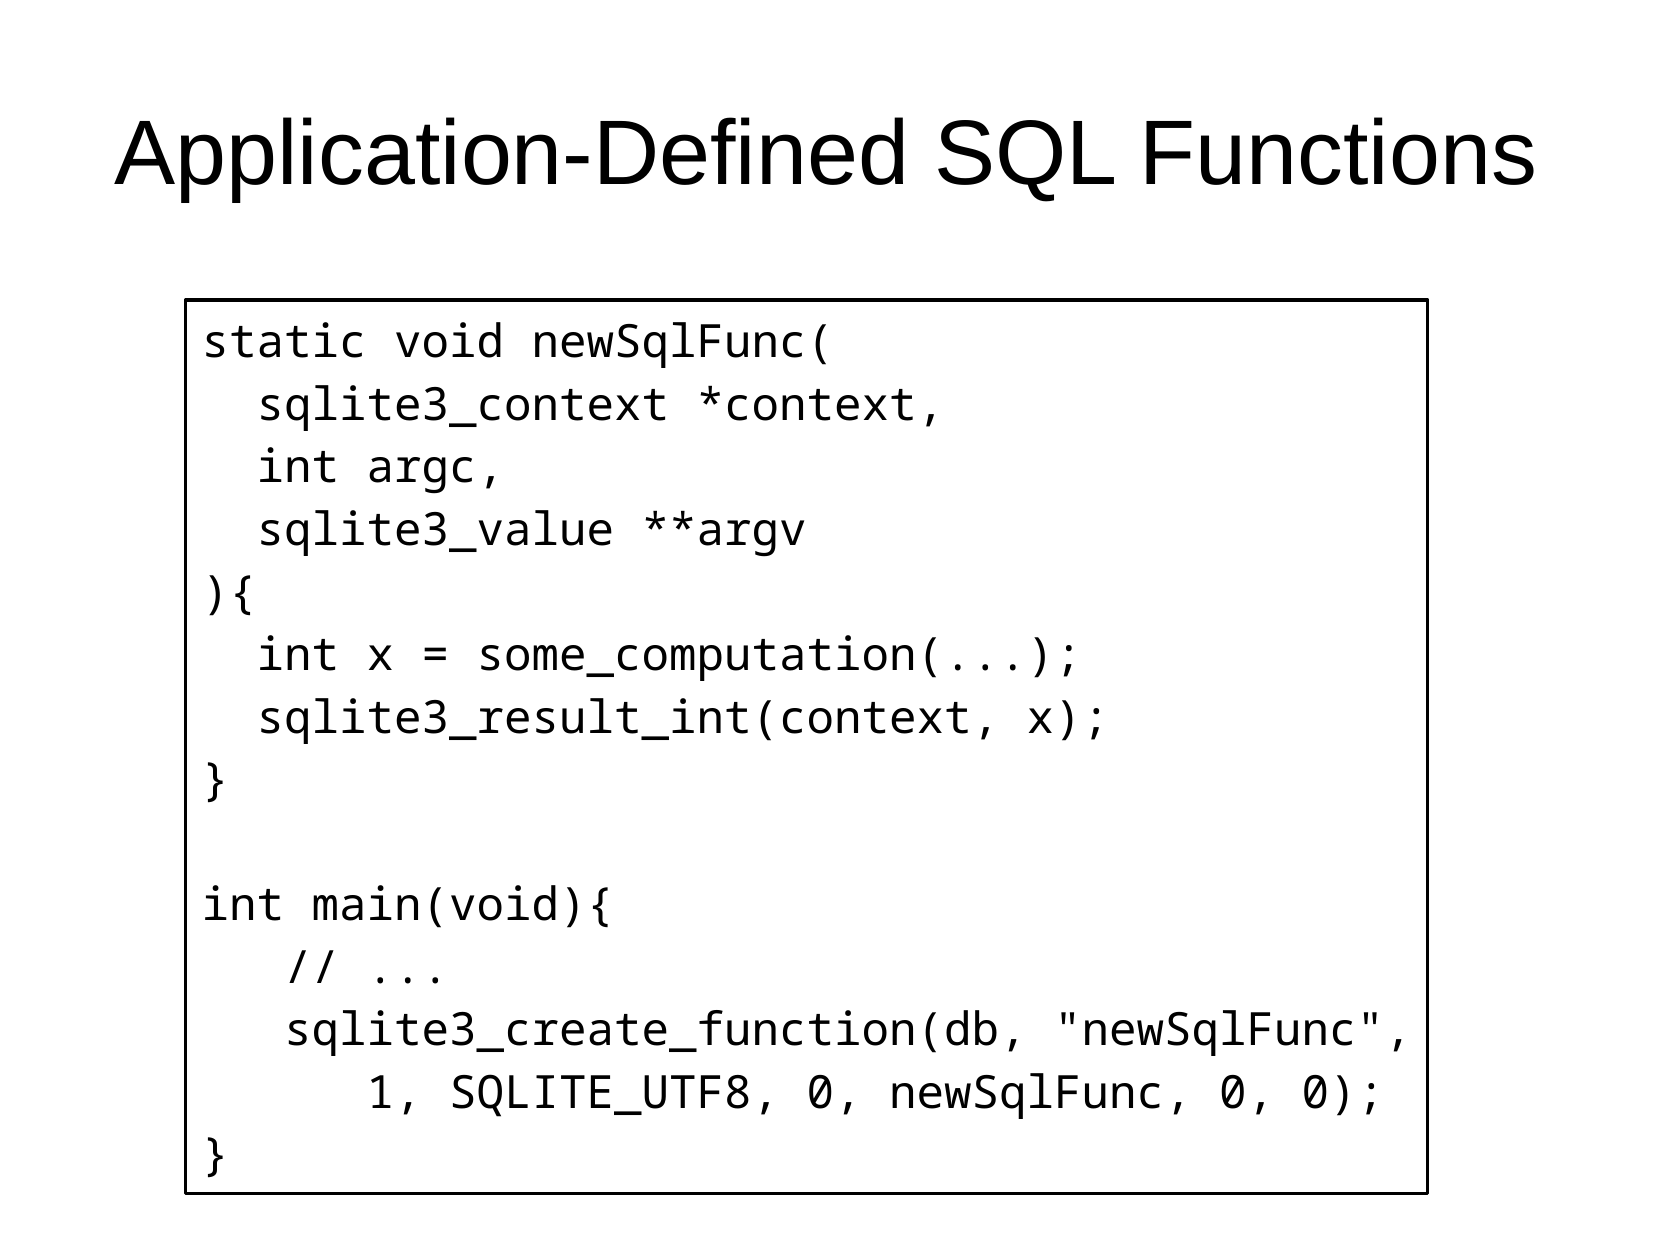

# Application-Defined SQL Functions
static void newSqlFunc(
 sqlite3_context *context,
 int argc,
 sqlite3_value **argv
){
 int x = some_computation(...);
 sqlite3_result_int(context, x);
}
int main(void){
 // ...
 sqlite3_create_function(db, "newSqlFunc",
 1, SQLITE_UTF8, 0, newSqlFunc, 0, 0);
}